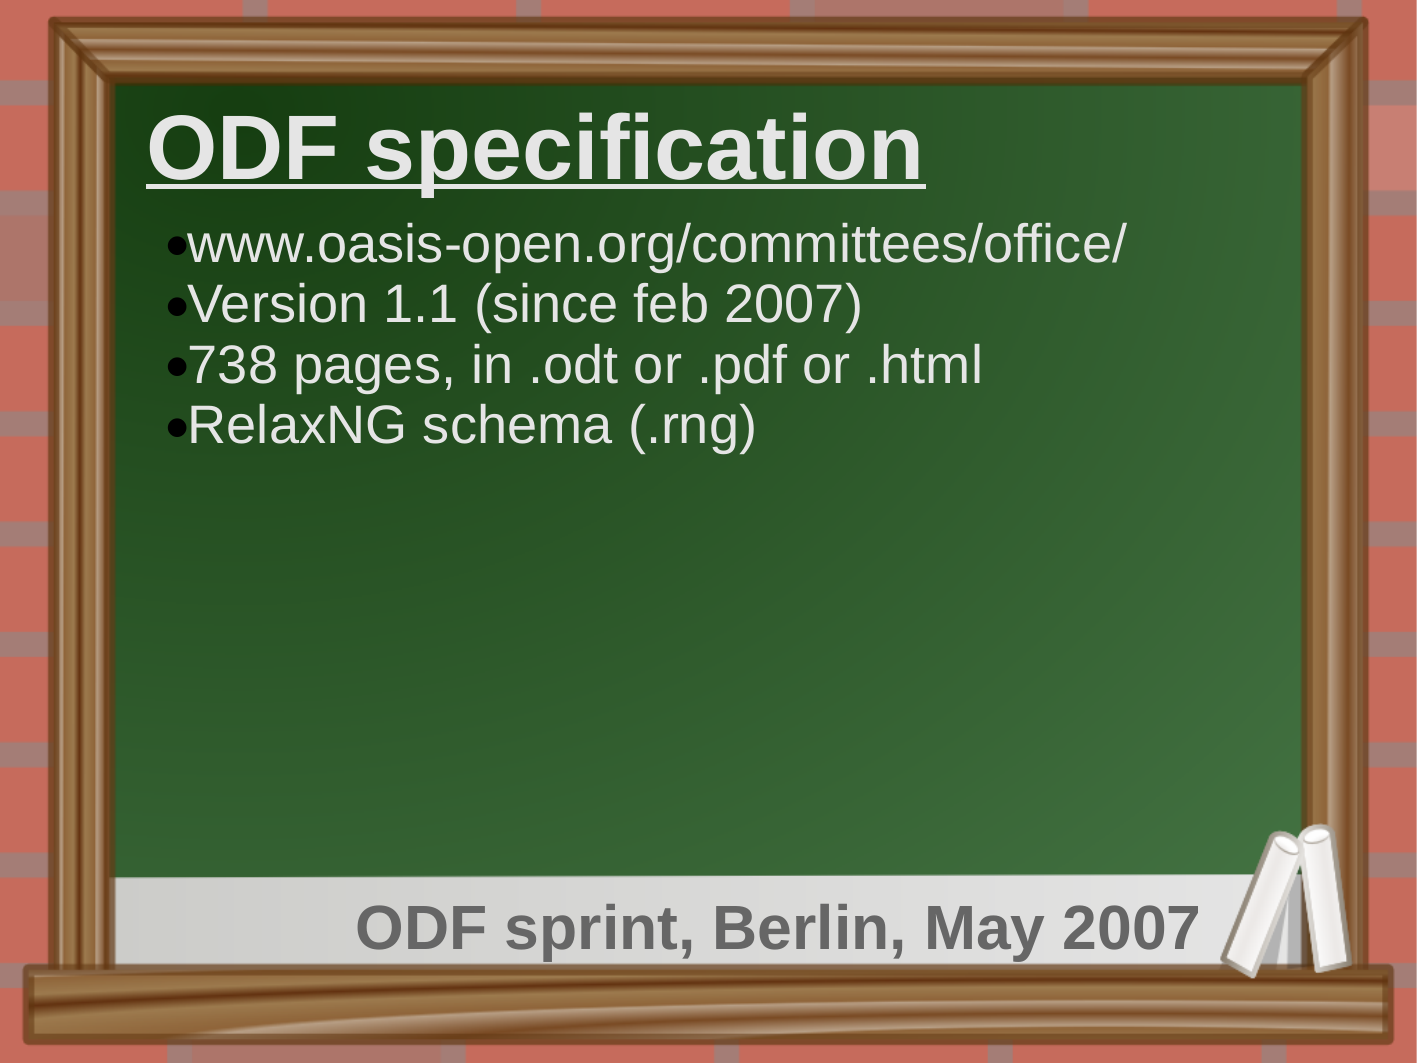

ODF specification
www.oasis-open.org/committees/office/
Version 1.1 (since feb 2007)
738 pages, in .odt or .pdf or .html
RelaxNG schema (.rng)